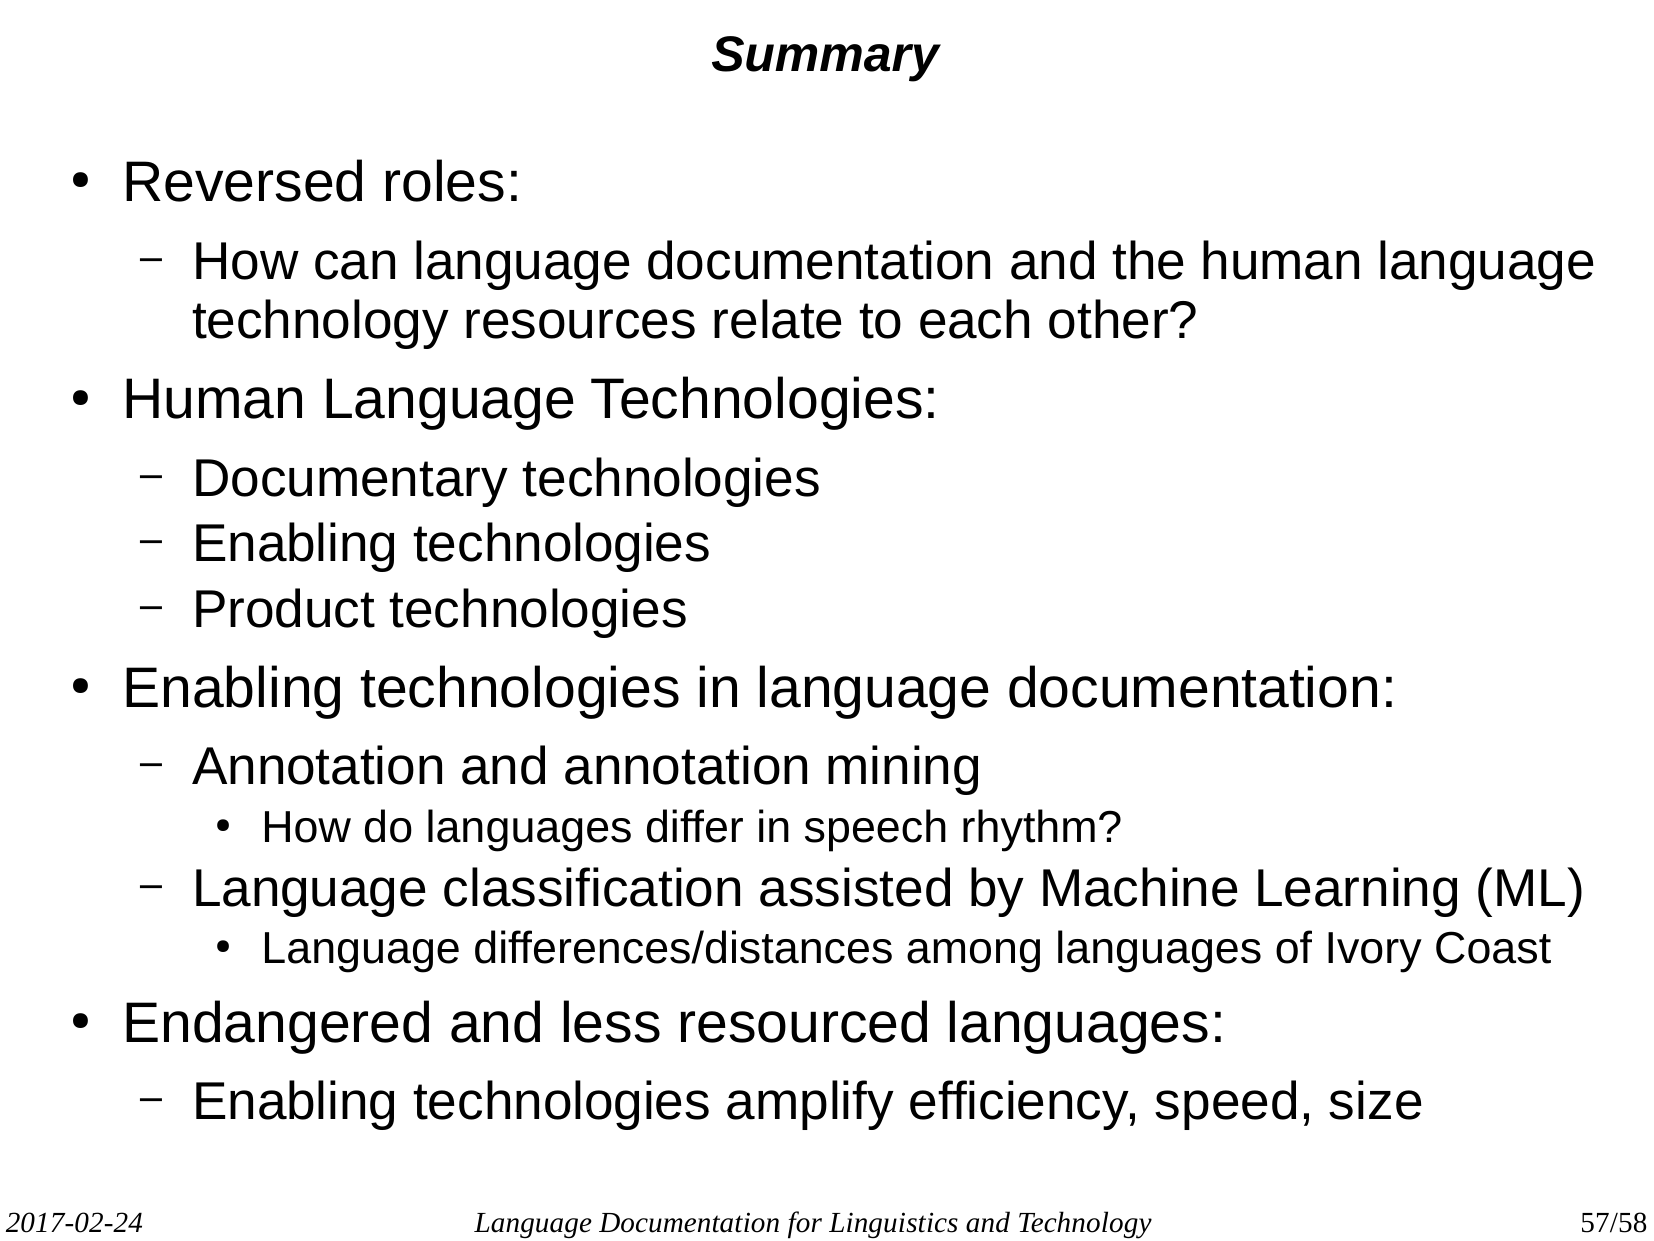

# Summary
Reversed roles:
How can language documentation and the human language technology resources relate to each other?
Human Language Technologies:
Documentary technologies
Enabling technologies
Product technologies
Enabling technologies in language documentation:
Annotation and annotation mining
How do languages differ in speech rhythm?
Language classification assisted by Machine Learning (ML)
Language differences/distances among languages of Ivory Coast
Endangered and less resourced languages:
Enabling technologies amplify efficiency, speed, size
ELKL-4, U Agra, 2016-02-25_27
D. Gibbon: What can endangered languages teach the language technologies?
57